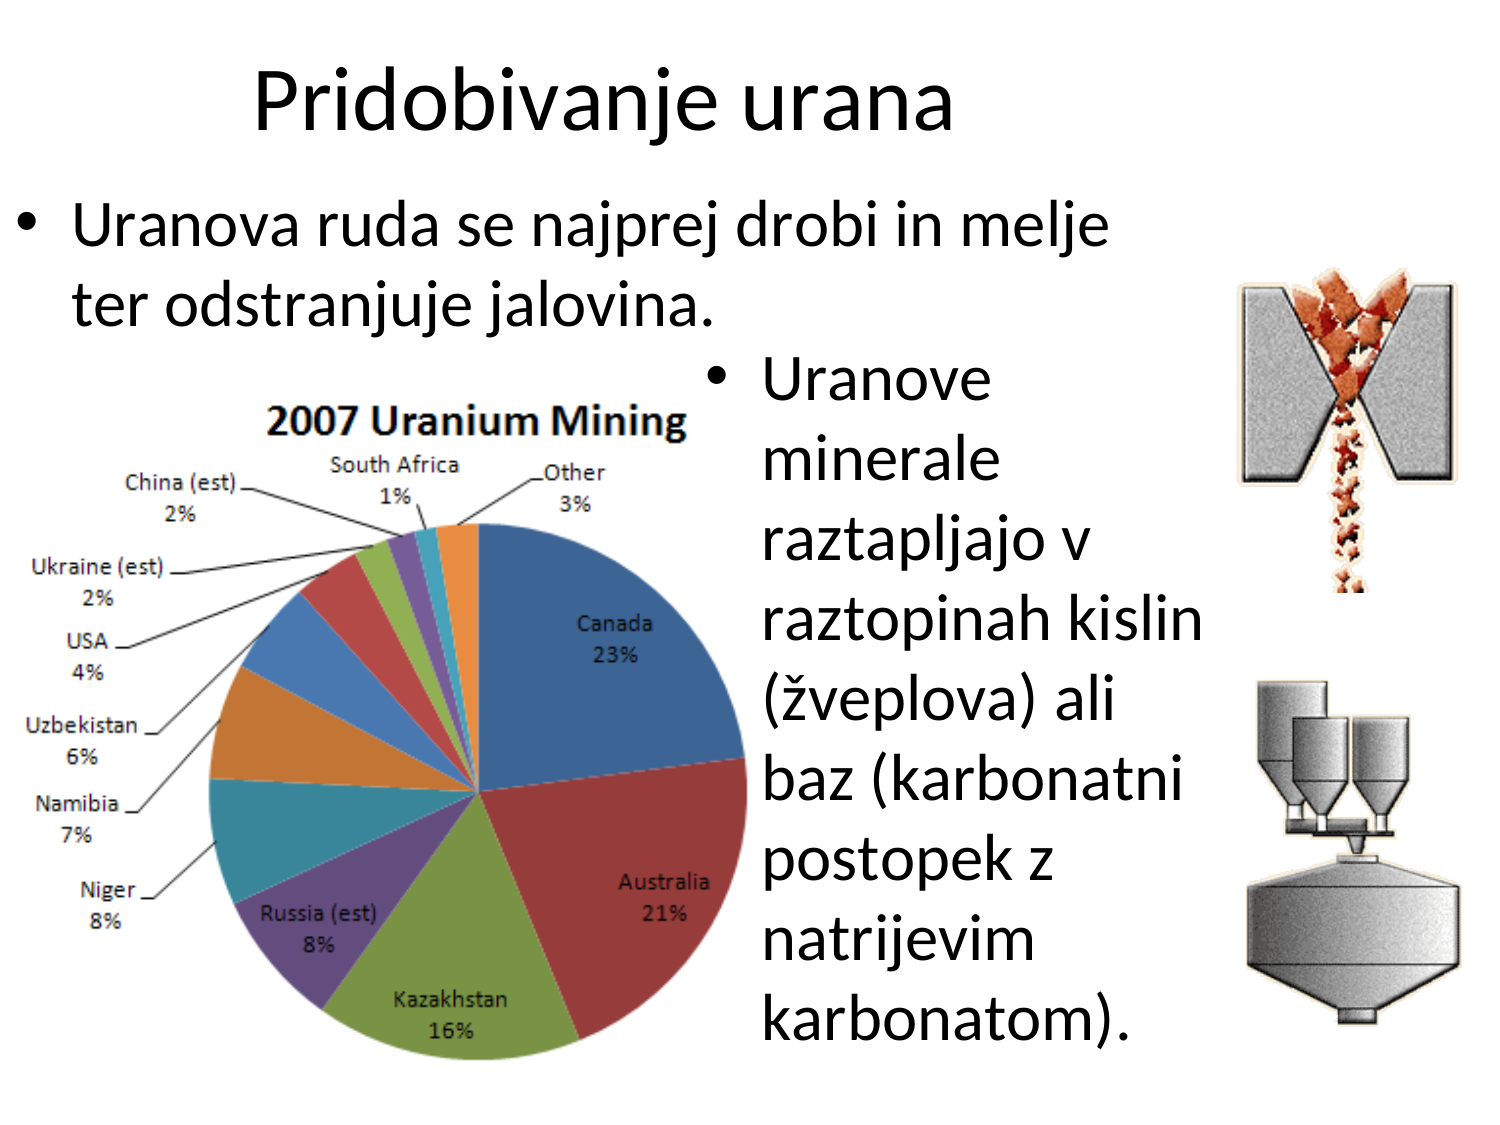

Pridobivanje urana
Uranova ruda se najprej drobi in melje ter odstranjuje jalovina.
Uranove minerale raztapljajo v raztopinah kislin (žveplova) ali baz (karbonatni postopek z natrijevim karbonatom).